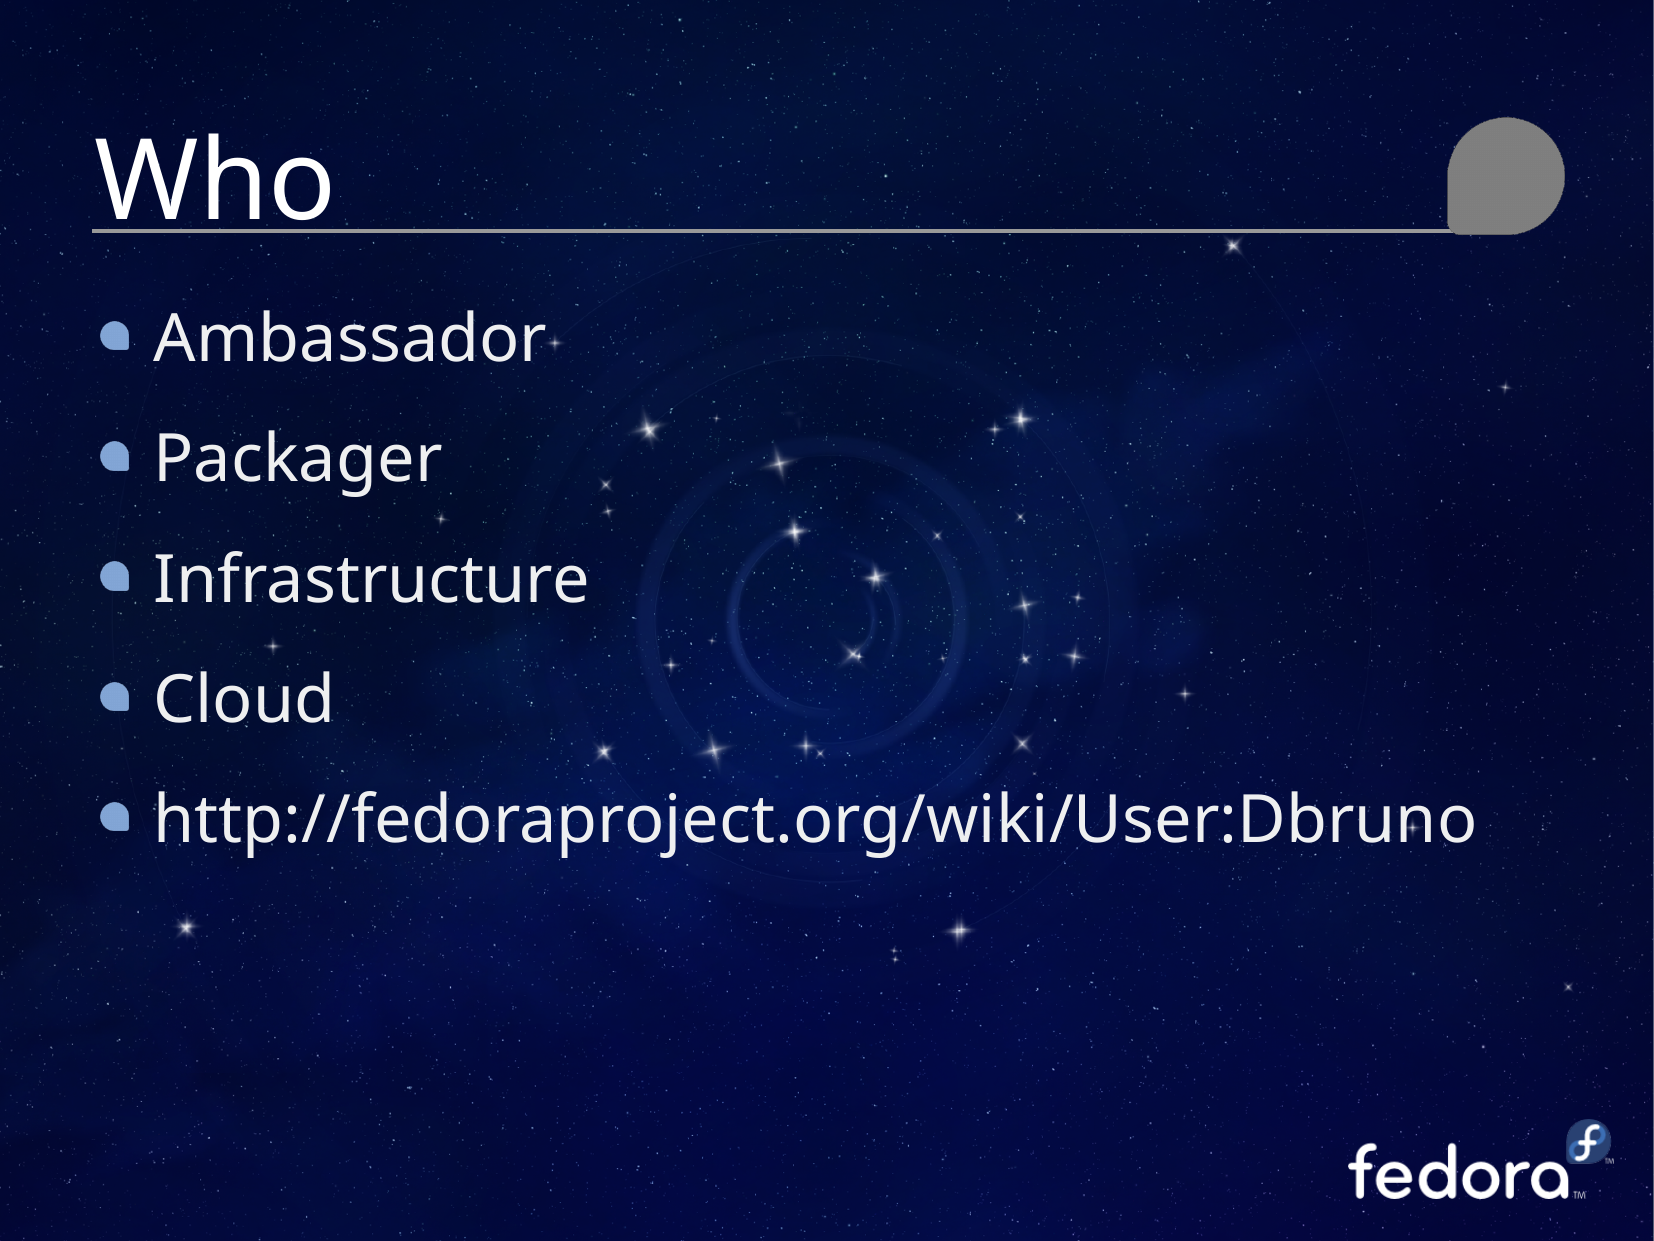

Who
# Ambassador
Packager
Infrastructure
Cloud
http://fedoraproject.org/wiki/User:Dbruno